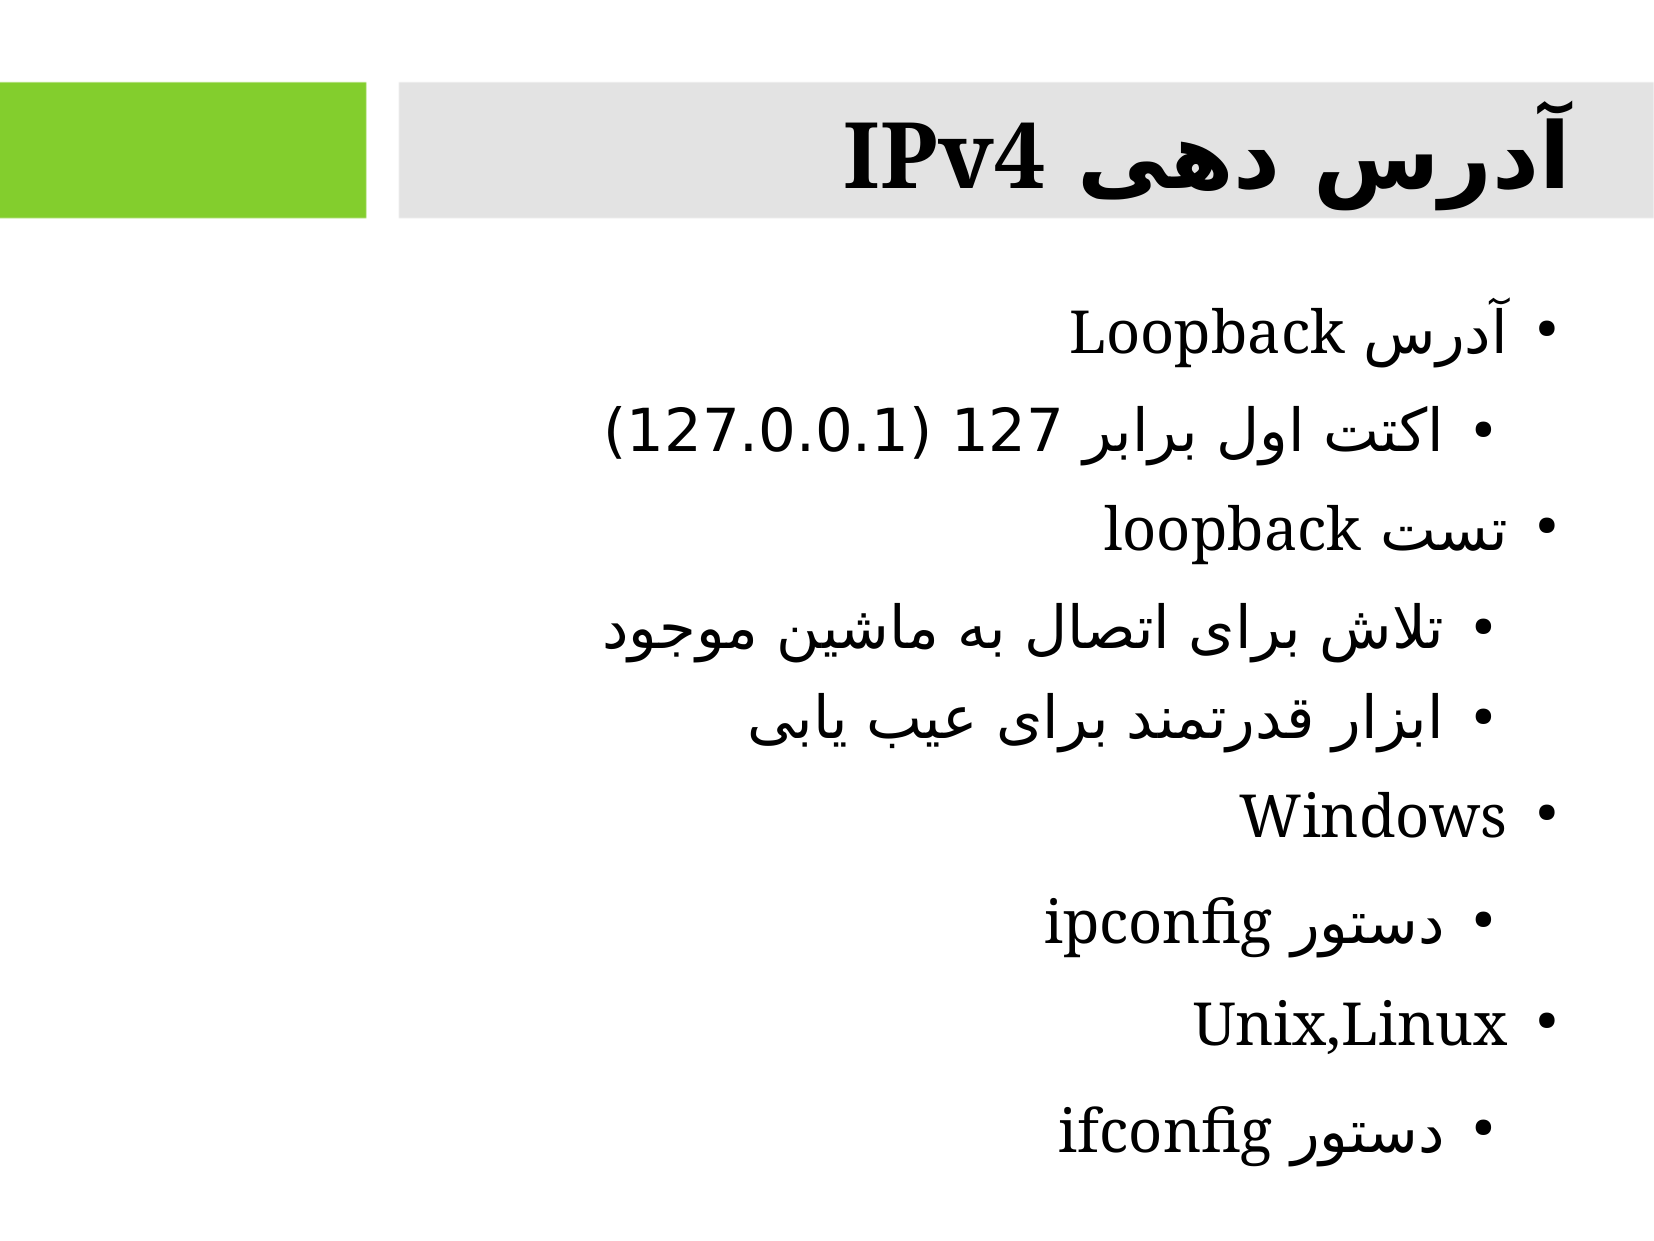

# آدرس دهی IPv4
آدرس Loopback
اکتت اول برابر 127 (127.0.0.1)
تست loopback
تلاش برای اتصال به ماشین موجود
ابزار قدرتمند برای عیب یابی
Windows
دستور ipconfig
Unix,Linux
دستور ifconfig